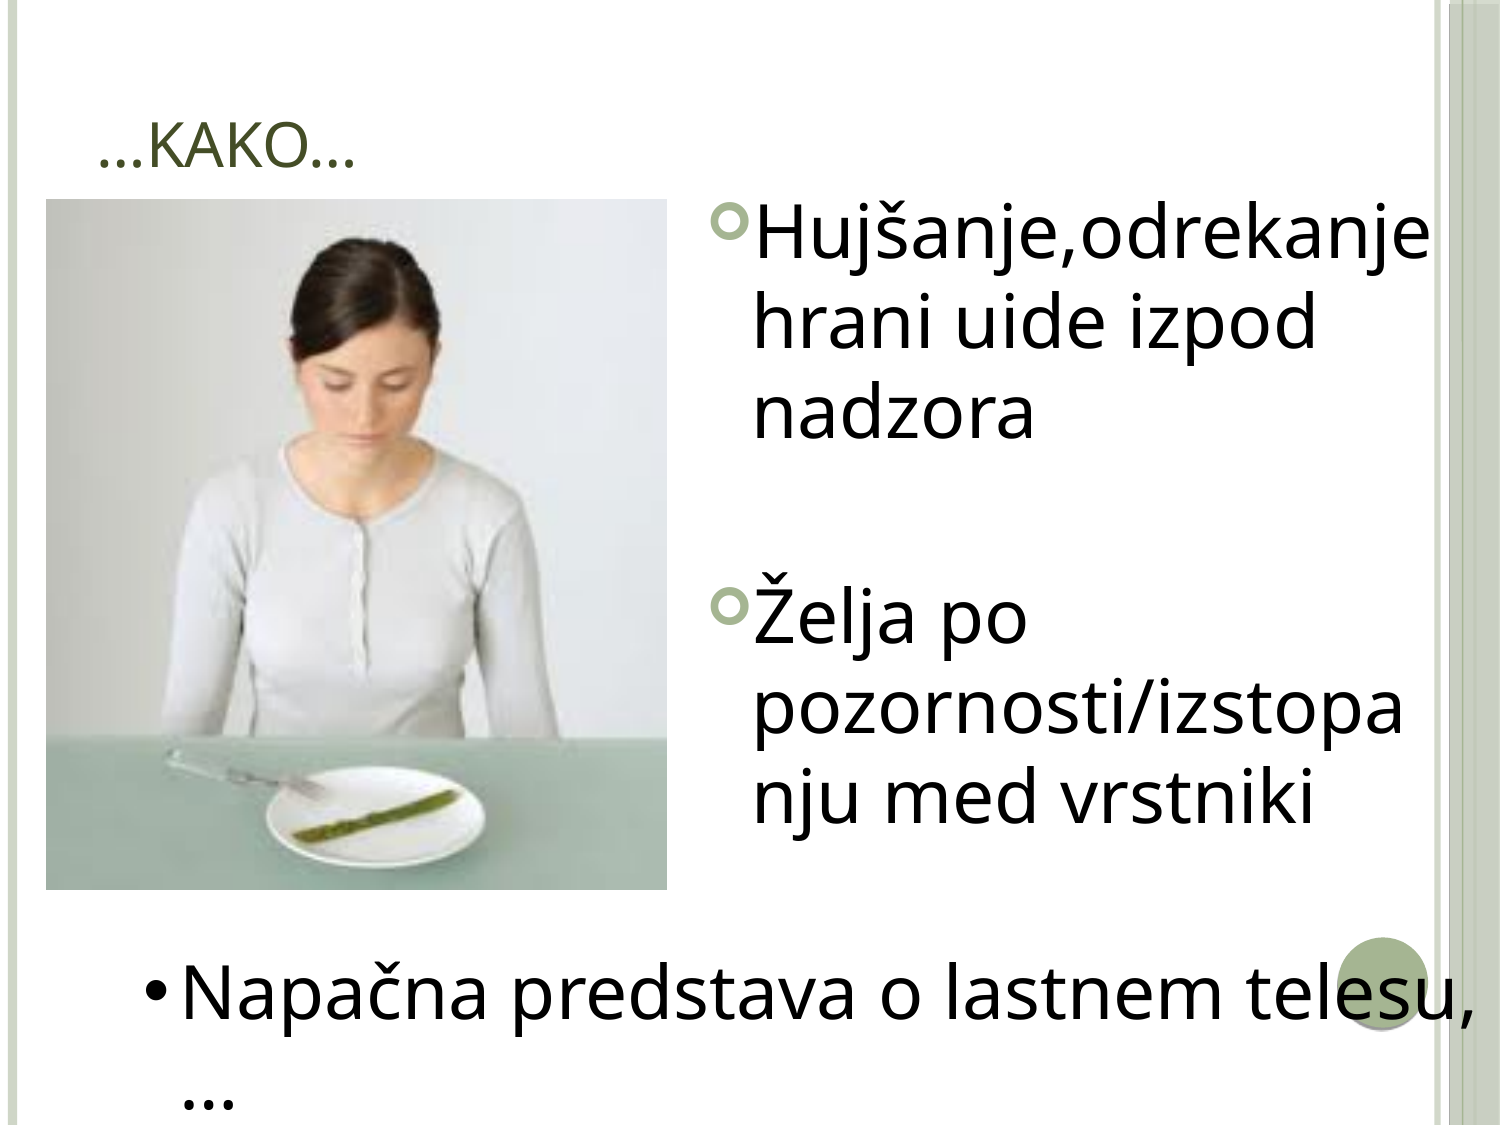

# …KAKO…
Hujšanje,odrekanje hrani uide izpod nadzora
Želja po pozornosti/izstopanju med vrstniki
Napačna predstava o lastnem telesu,…